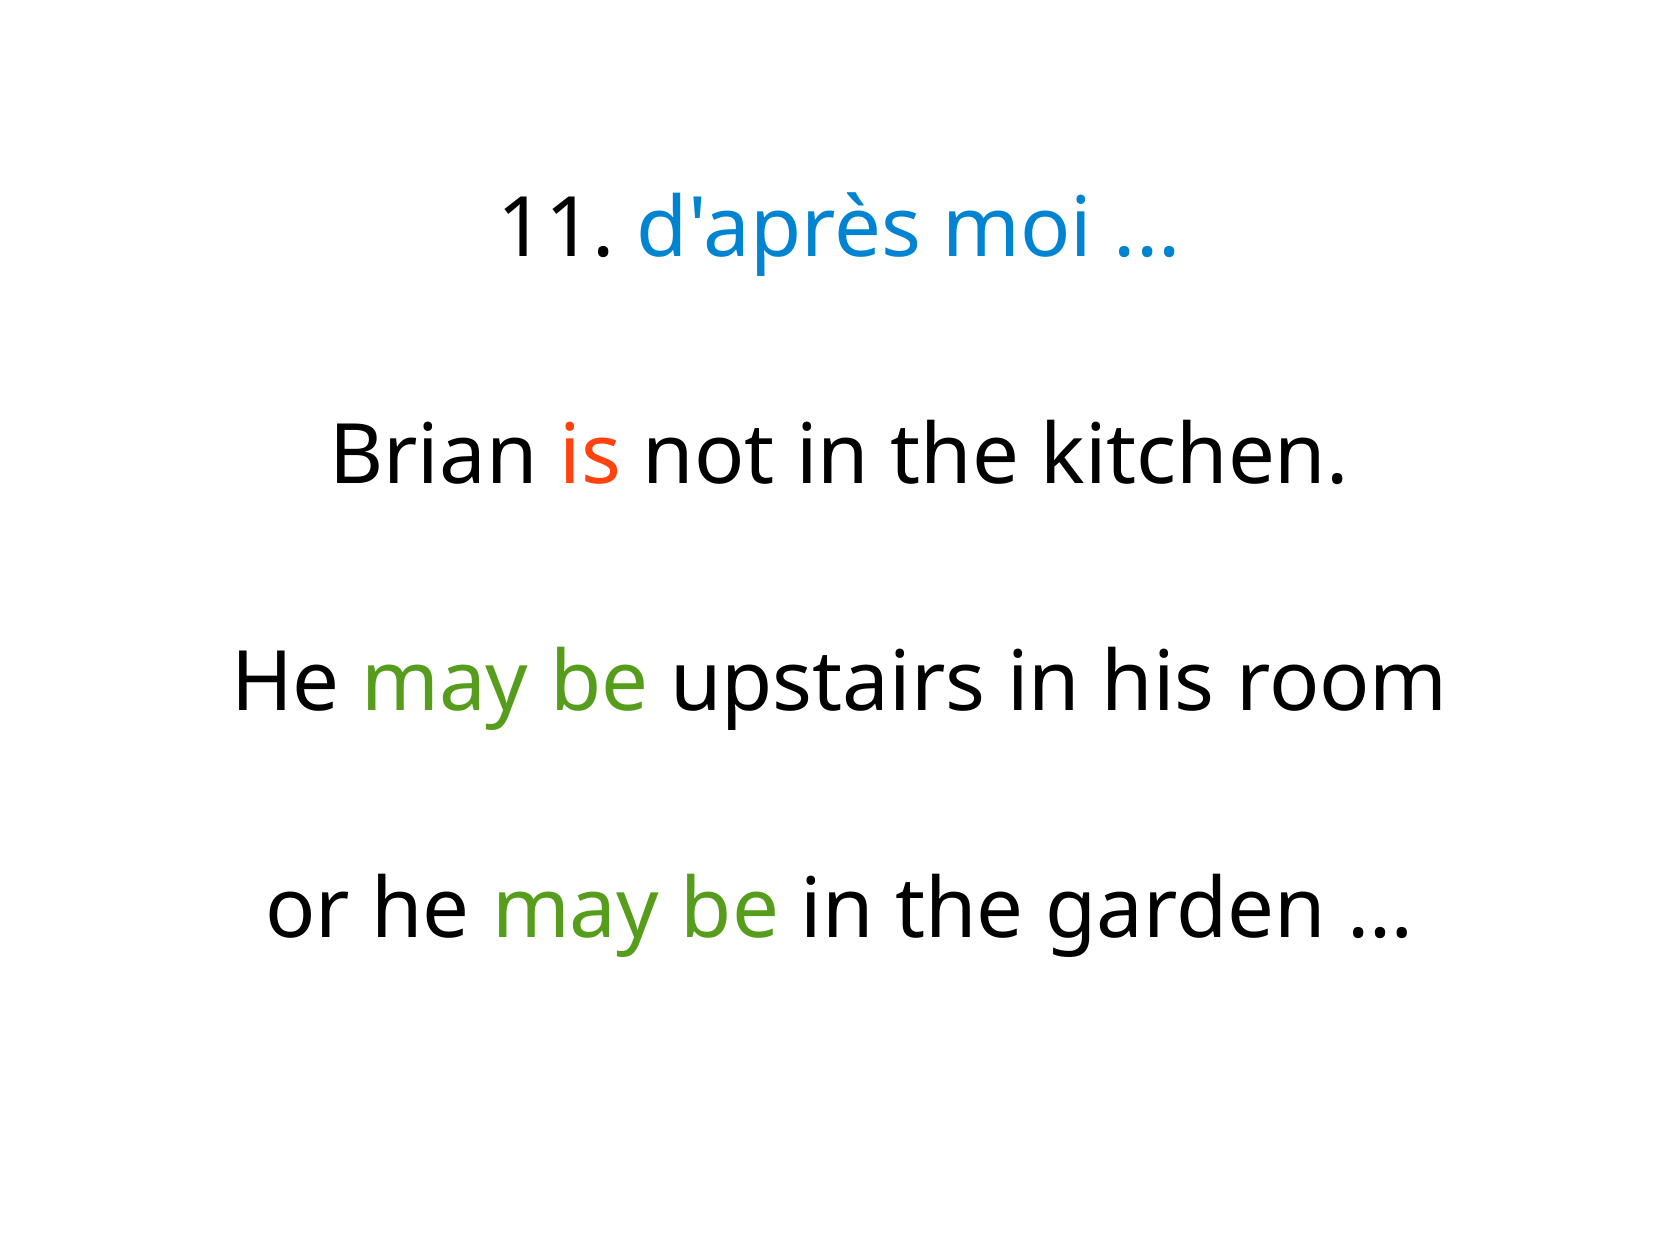

11. d'après moi ...
Brian is not in the kitchen.
He may be upstairs in his room
or he may be in the garden …